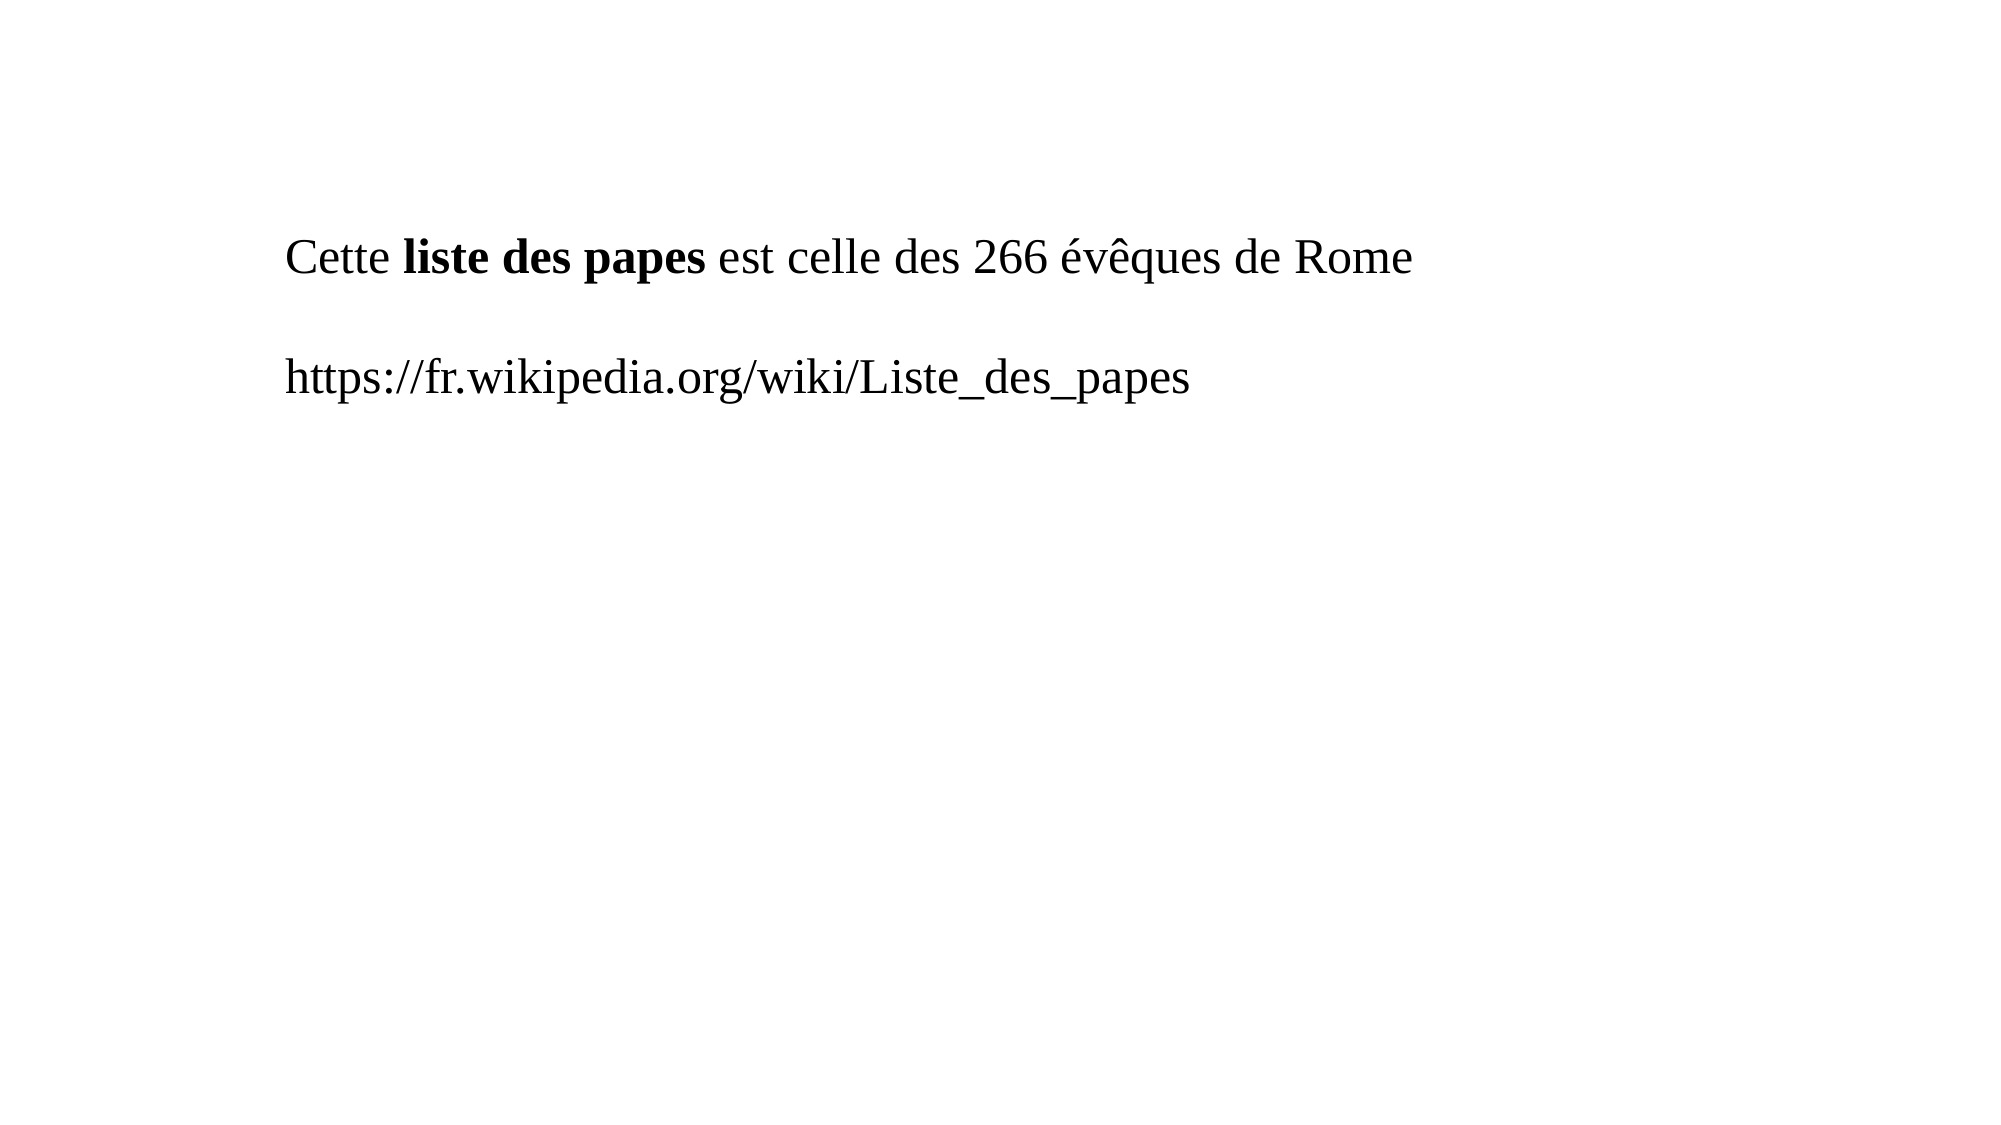

Cette liste des papes est celle des 266 évêques de Rome
https://fr.wikipedia.org/wiki/Liste_des_papes